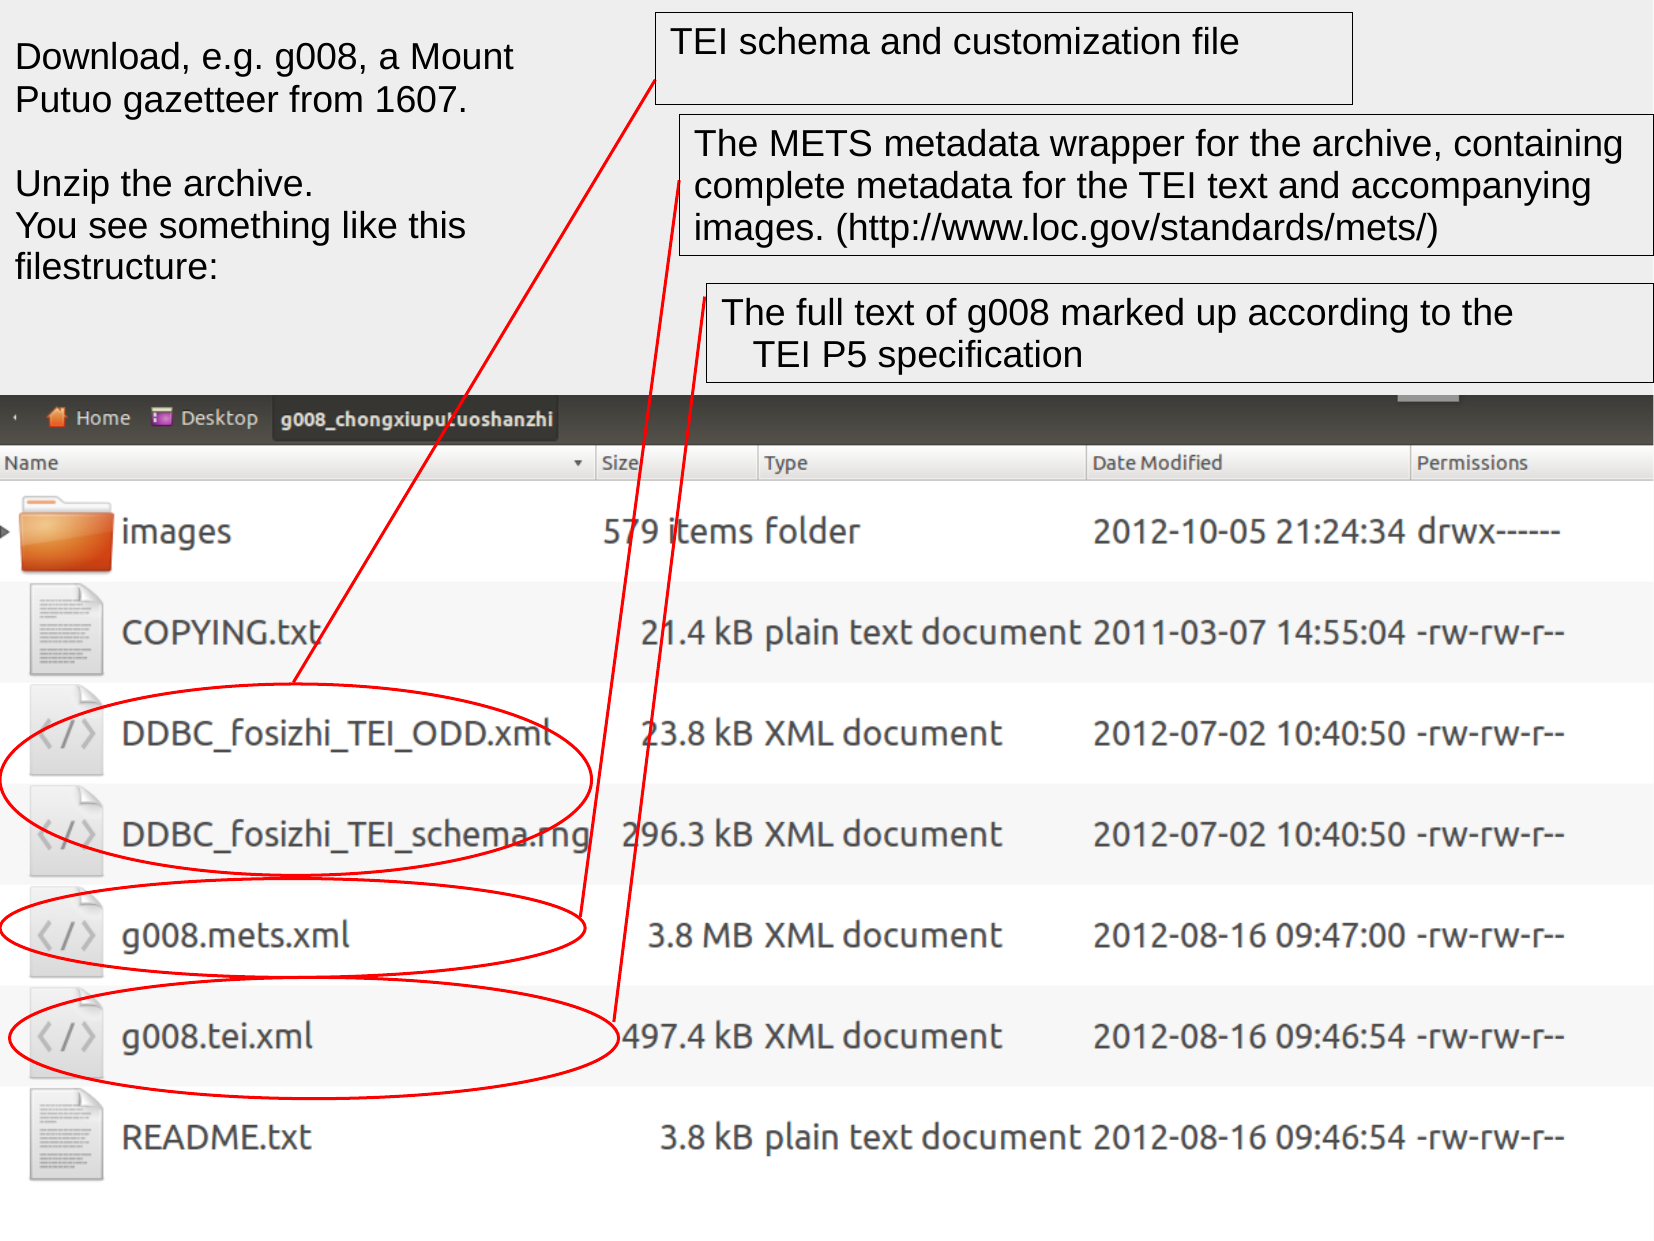

TEI schema and customization file
Download, e.g. g008, a Mount Putuo gazetteer from 1607.
Unzip the archive.
You see something like this filestructure:
The METS metadata wrapper for the archive, containing complete metadata for the TEI text and accompanying images. (http://www.loc.gov/standards/mets/)
The full text of g008 marked up according to the
 TEI P5 specification